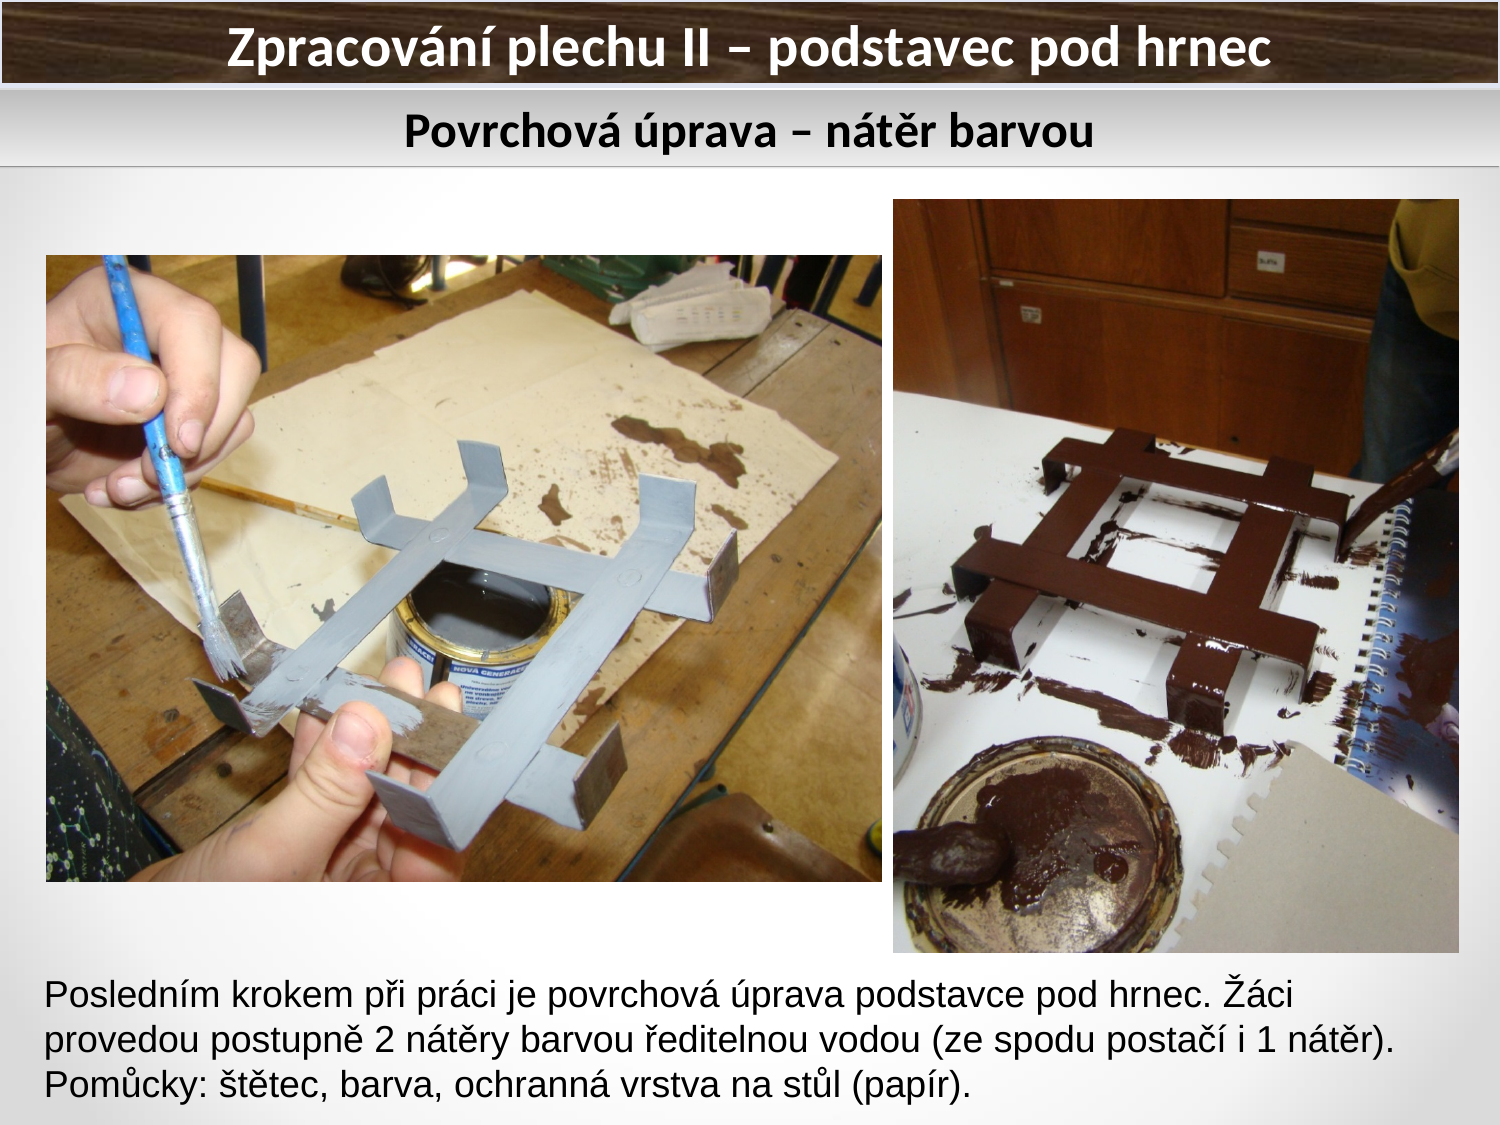

Zpracování plechu II – podstavec pod hrnec
Povrchová úprava – nátěr barvou
Posledním krokem při práci je povrchová úprava podstavce pod hrnec. Žáci provedou postupně 2 nátěry barvou ředitelnou vodou (ze spodu postačí i 1 nátěr).
Pomůcky: štětec, barva, ochranná vrstva na stůl (papír).